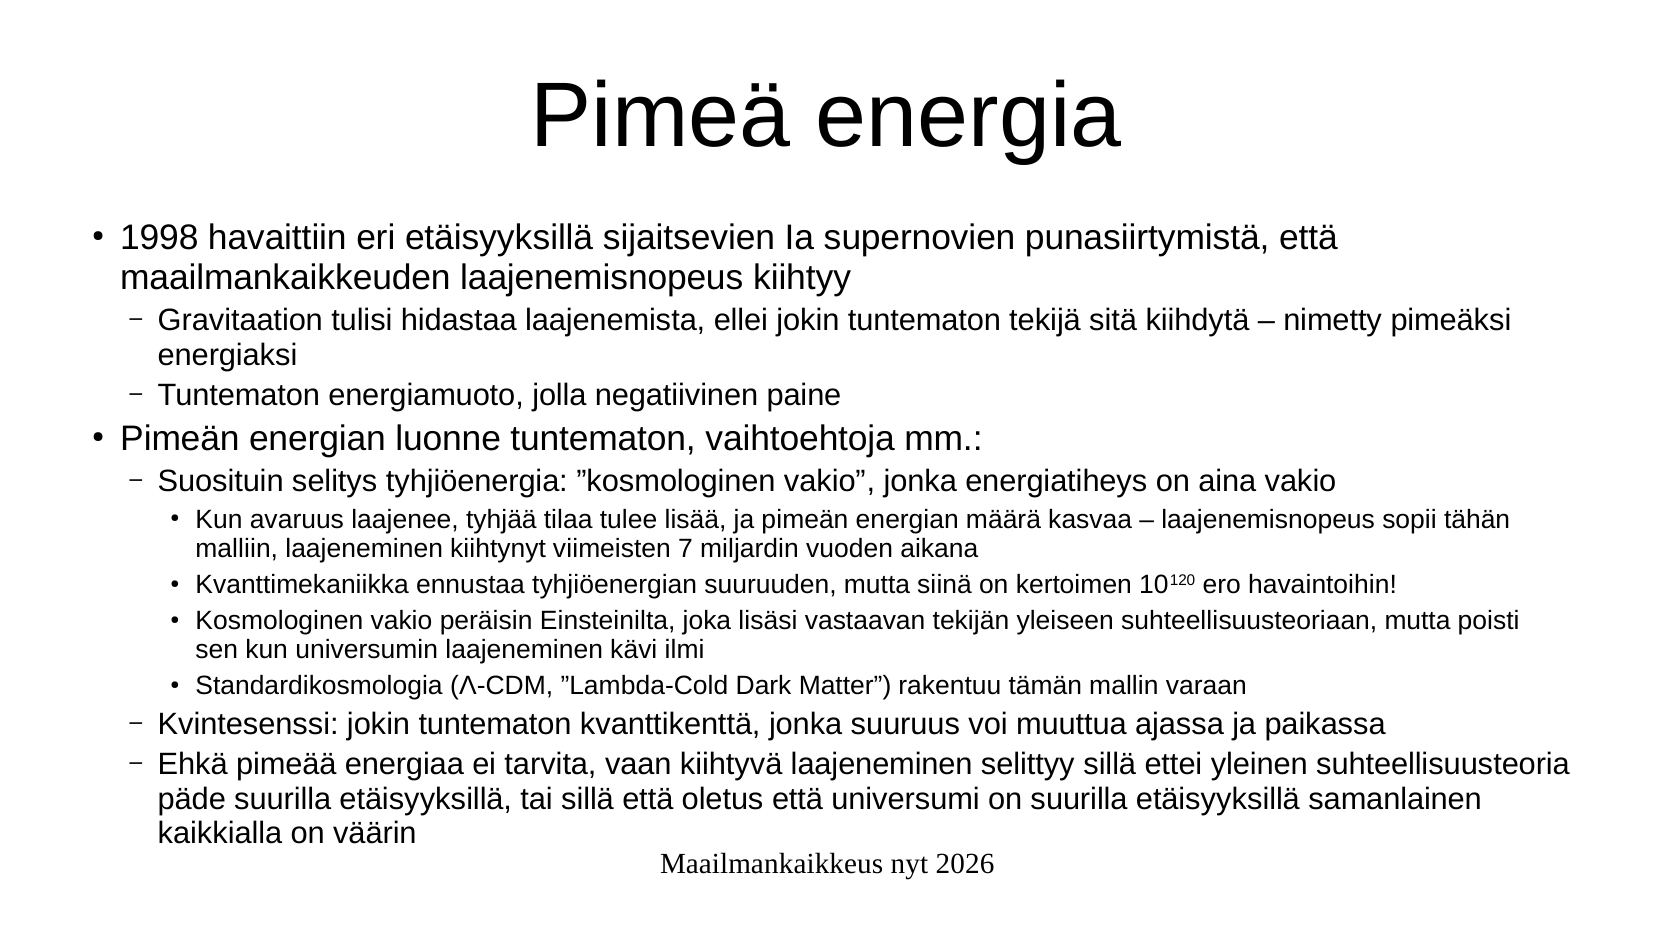

# Pimeä energia
1998 havaittiin eri etäisyyksillä sijaitsevien Ia supernovien punasiirtymistä, että maailmankaikkeuden laajenemisnopeus kiihtyy
Gravitaation tulisi hidastaa laajenemista, ellei jokin tuntematon tekijä sitä kiihdytä – nimetty pimeäksi energiaksi
Tuntematon energiamuoto, jolla negatiivinen paine
Pimeän energian luonne tuntematon, vaihtoehtoja mm.:
Suosituin selitys tyhjiöenergia: ”kosmologinen vakio”, jonka energiatiheys on aina vakio
Kun avaruus laajenee, tyhjää tilaa tulee lisää, ja pimeän energian määrä kasvaa – laajenemisnopeus sopii tähän malliin, laajeneminen kiihtynyt viimeisten 7 miljardin vuoden aikana
Kvanttimekaniikka ennustaa tyhjiöenergian suuruuden, mutta siinä on kertoimen 10120 ero havaintoihin!
Kosmologinen vakio peräisin Einsteinilta, joka lisäsi vastaavan tekijän yleiseen suhteellisuusteoriaan, mutta poisti sen kun universumin laajeneminen kävi ilmi
Standardikosmologia (Λ-CDM, ”Lambda-Cold Dark Matter”) rakentuu tämän mallin varaan
Kvintesenssi: jokin tuntematon kvanttikenttä, jonka suuruus voi muuttua ajassa ja paikassa
Ehkä pimeää energiaa ei tarvita, vaan kiihtyvä laajeneminen selittyy sillä ettei yleinen suhteellisuusteoria päde suurilla etäisyyksillä, tai sillä että oletus että universumi on suurilla etäisyyksillä samanlainen kaikkialla on väärin